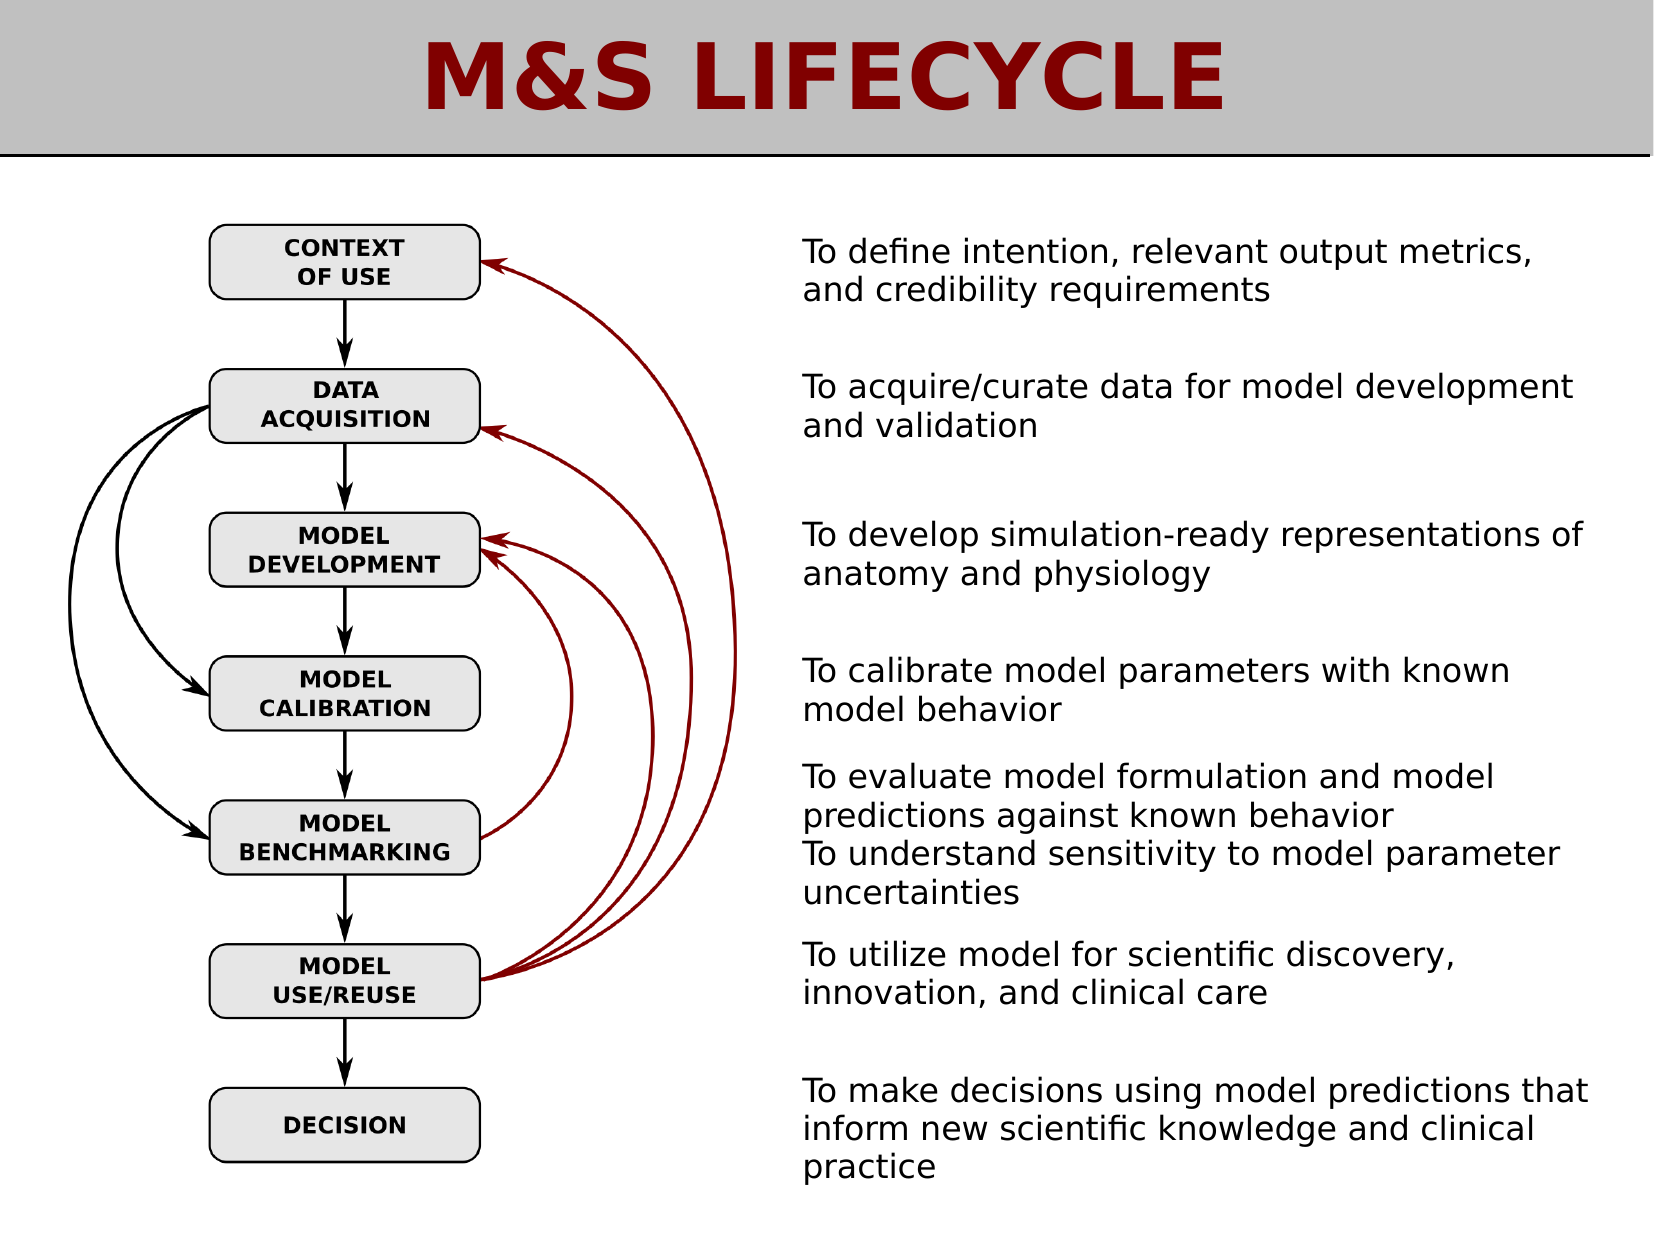

M&S LIFECYCLE
To define intention, relevant output metrics, and credibility requirements
To acquire/curate data for model development and validation
To develop simulation-ready representations of anatomy and physiology
To calibrate model parameters with known model behavior
To evaluate model formulation and model predictions against known behavior
To understand sensitivity to model parameter uncertainties
To utilize model for scientific discovery, innovation, and clinical care
To make decisions using model predictions that inform new scientific knowledge and clinical practice